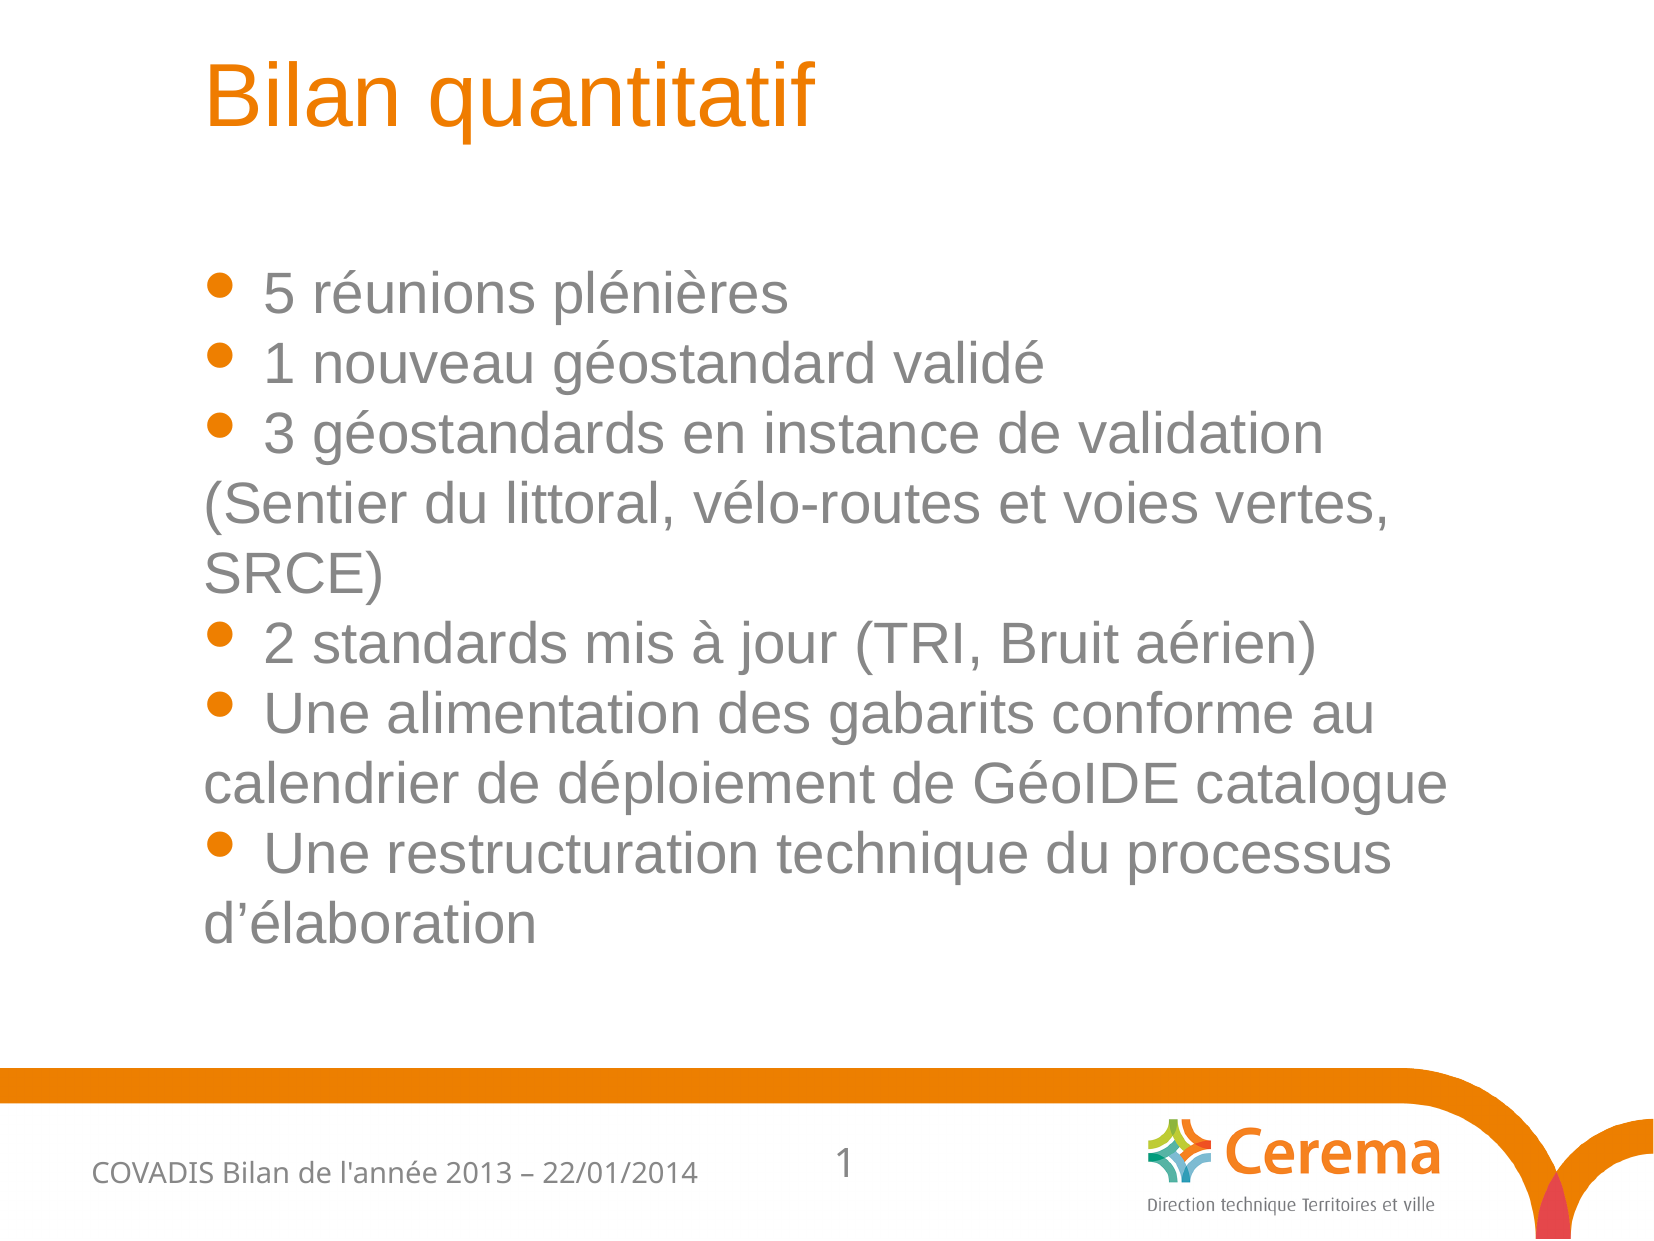

Bilan quantitatif
 5 réunions plénières
 1 nouveau géostandard validé
 3 géostandards en instance de validation (Sentier du littoral, vélo-routes et voies vertes, SRCE)
 2 standards mis à jour (TRI, Bruit aérien)
 Une alimentation des gabarits conforme au calendrier de déploiement de GéoIDE catalogue
 Une restructuration technique du processus d’élaboration
1
COVADIS Bilan de l'année 2013 – 22/01/2014